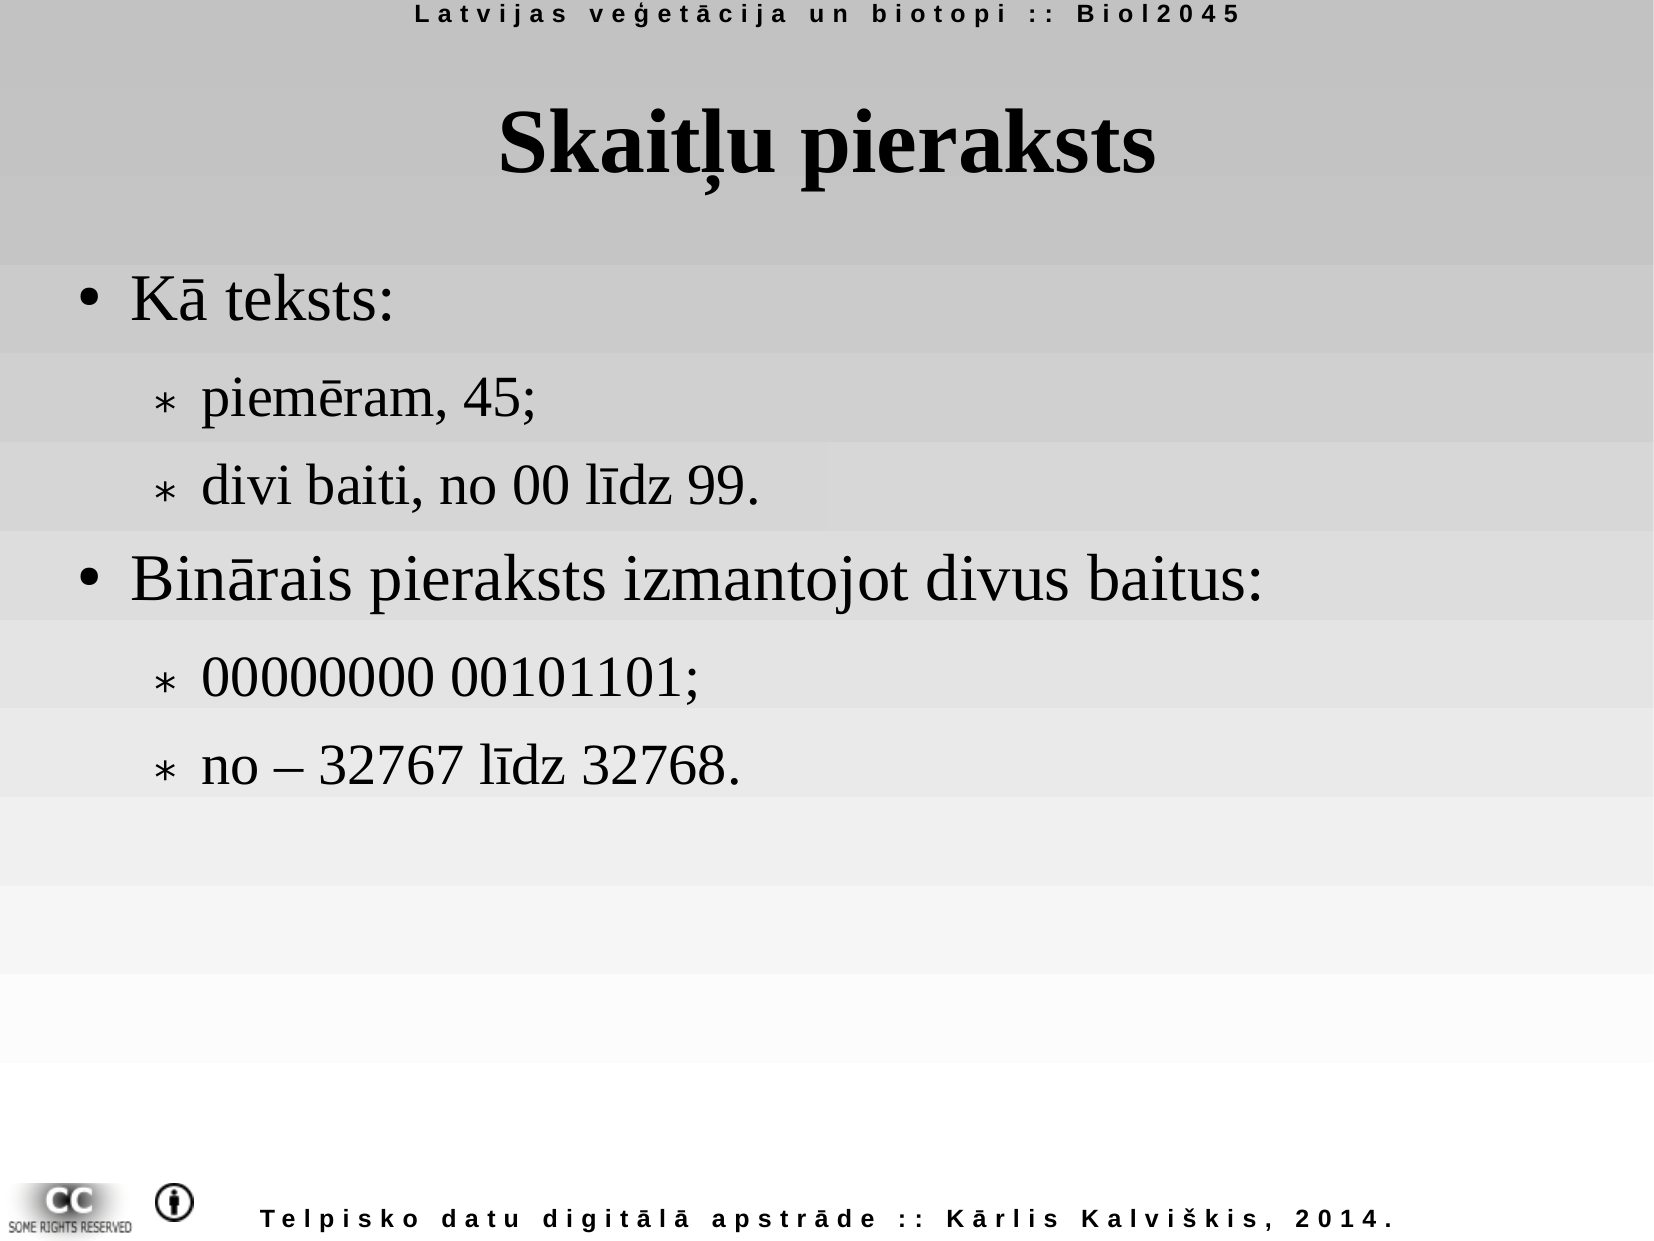

# Skaitļu pieraksts
Kā teksts:
piemēram, 45;
divi baiti, no 00 līdz 99.
Binārais pieraksts izmantojot divus baitus:
00000000 00101101;
no – 32767 līdz 32768.